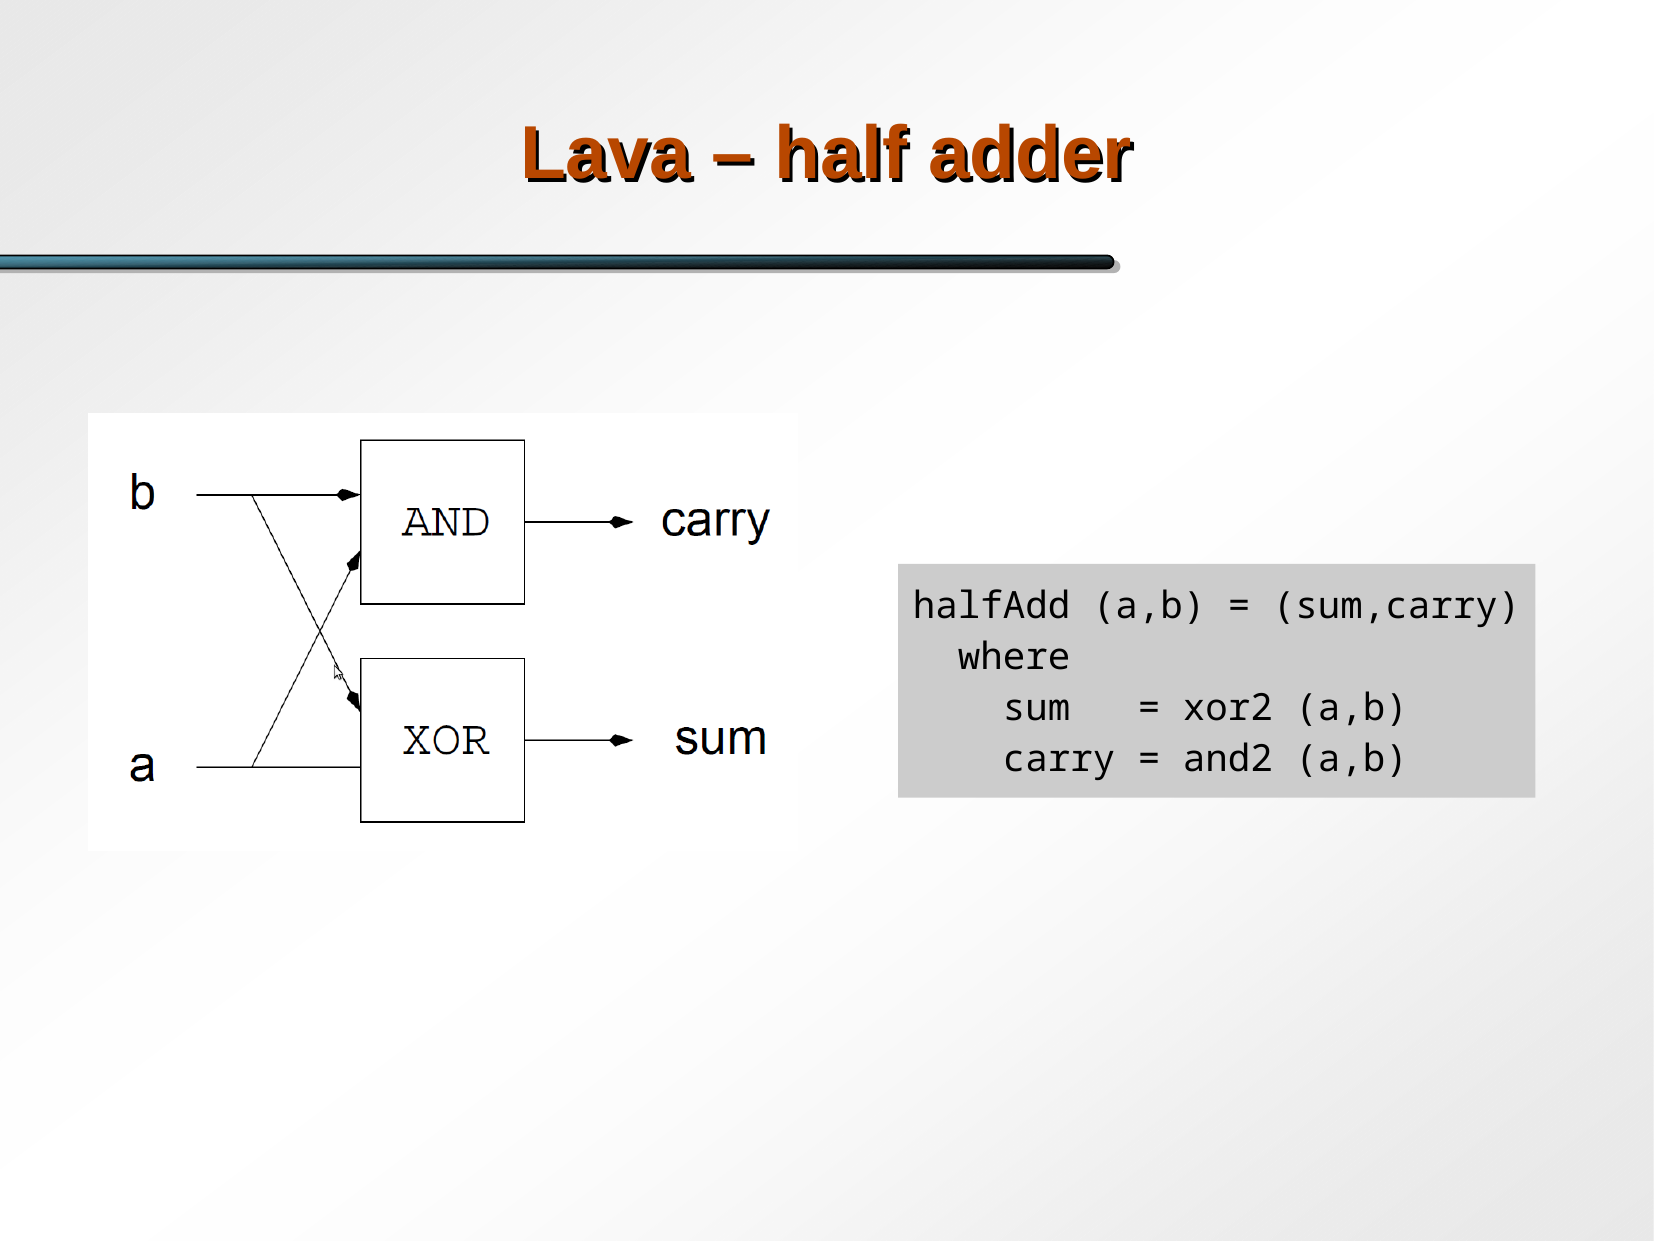

# Lava – half adder
halfAdd (a,b) = (sum,carry)
 where
 sum = xor2 (a,b)
 carry = and2 (a,b)